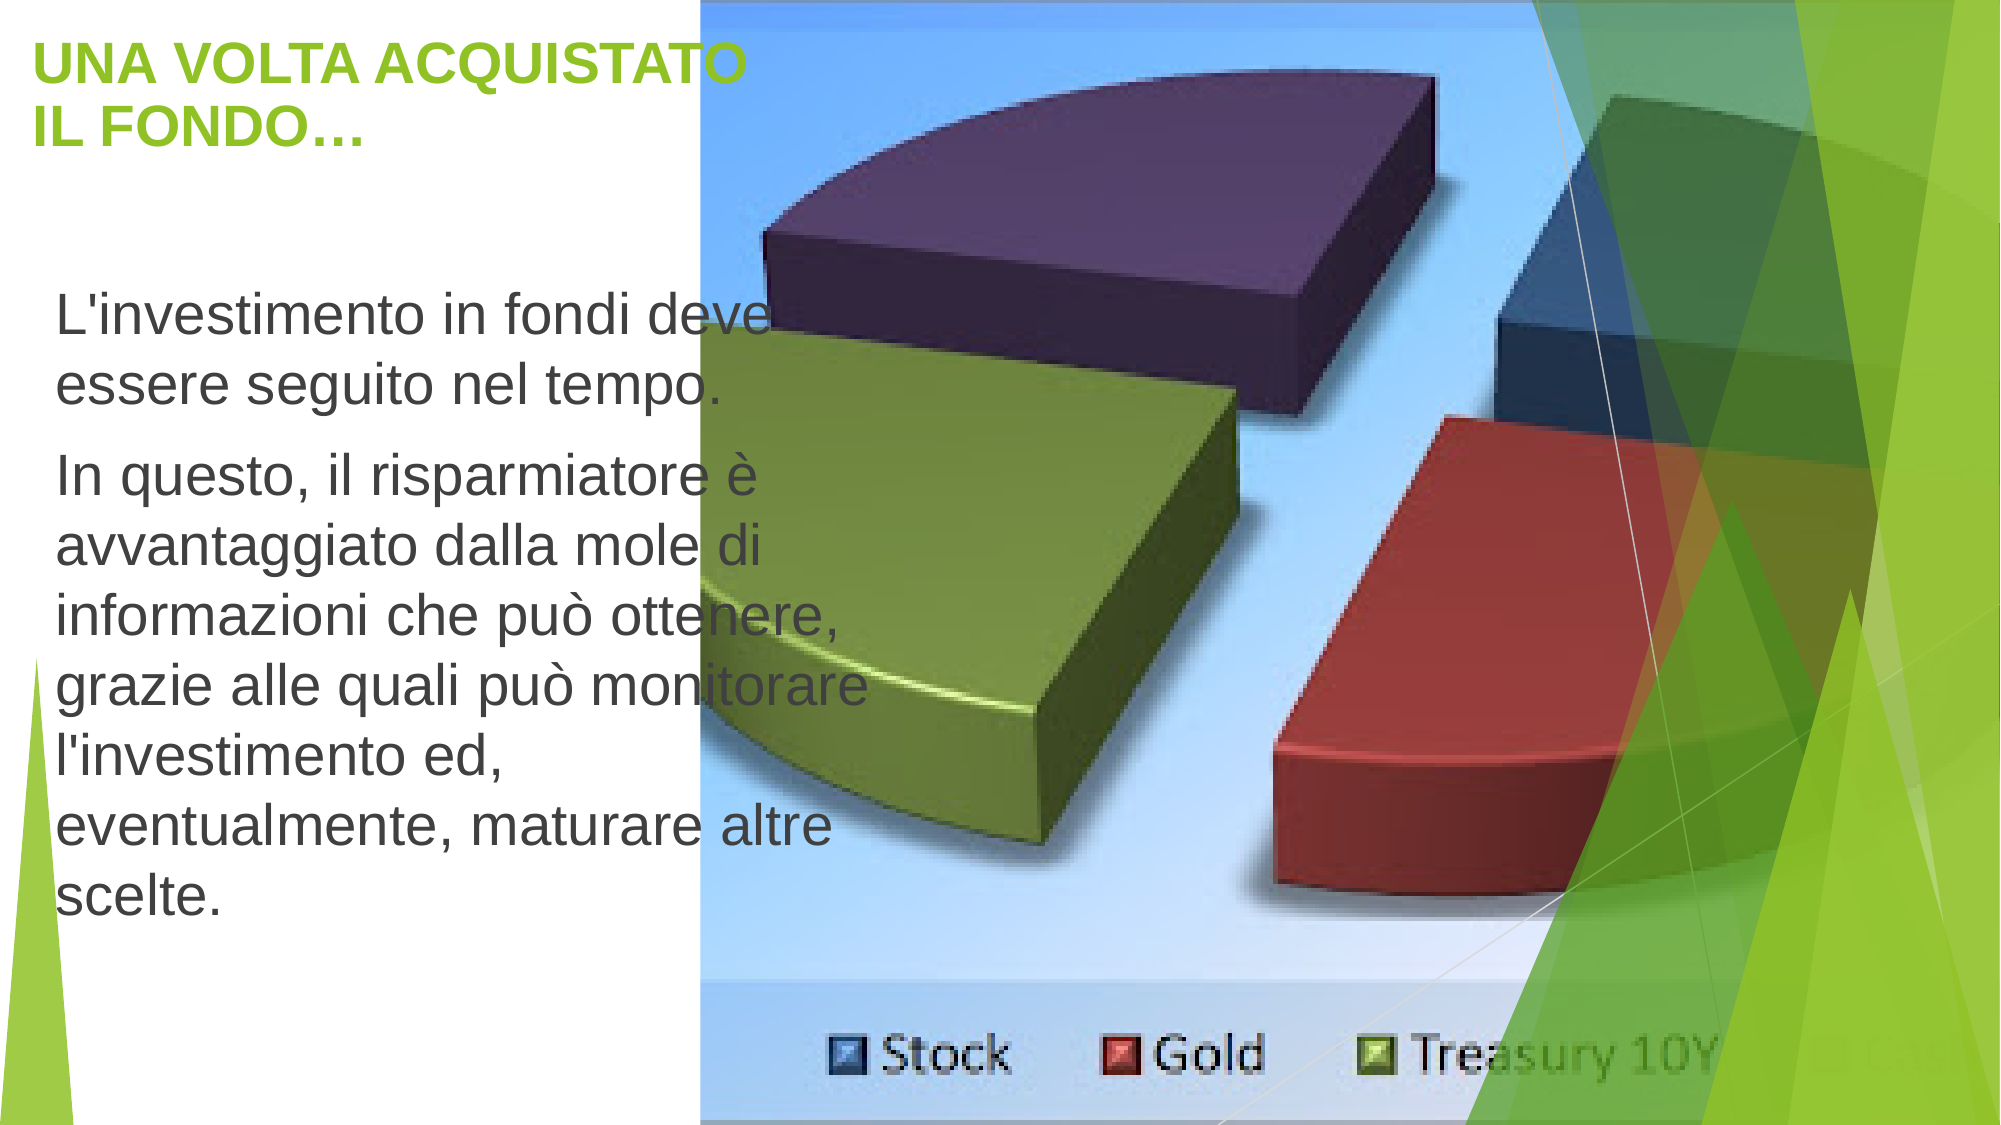

# UNA VOLTA ACQUISTATO IL FONDO…
L'investimento in fondi deve essere seguito nel tempo.
In questo, il risparmiatore è  avvantaggiato dalla mole di informazioni che può ottenere, grazie alle quali può monitorare l'investimento ed, eventualmente, maturare altre scelte.